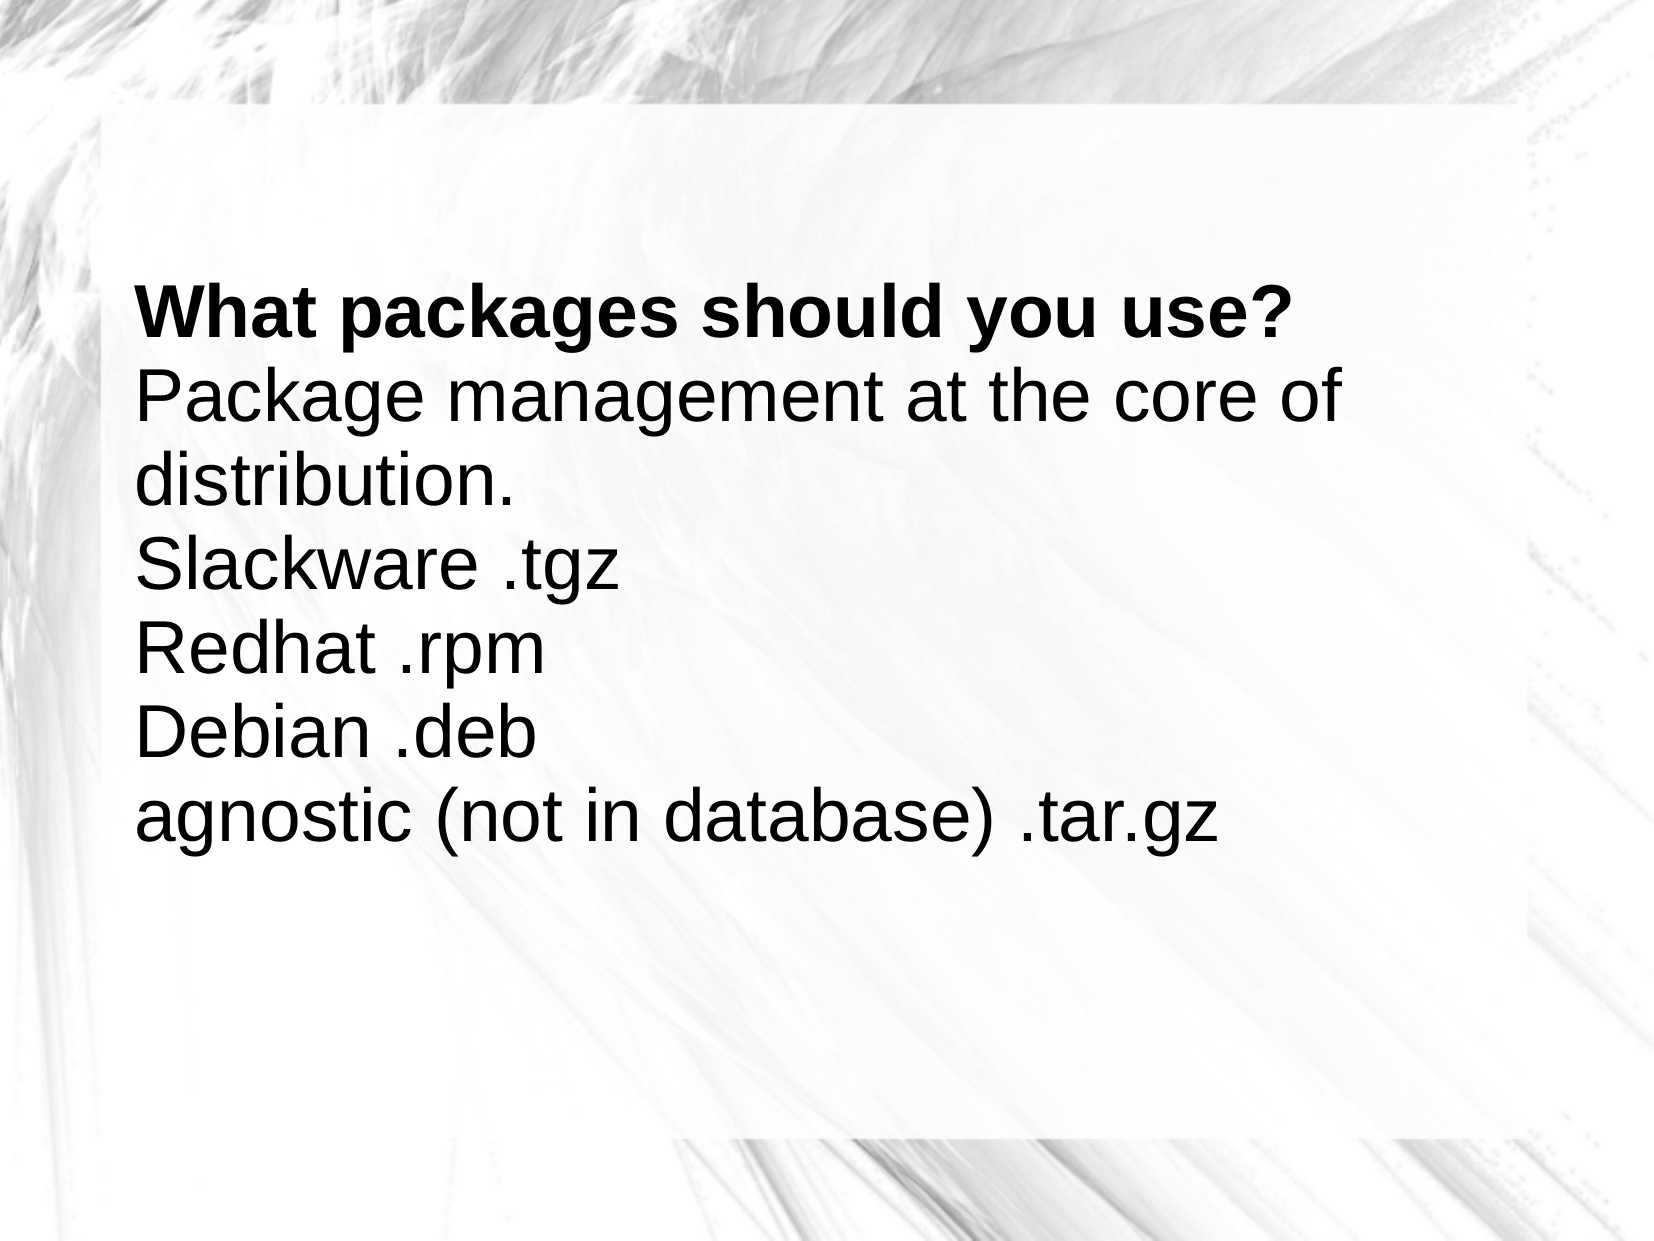

What packages should you use?
Package management at the core of
distribution.
Slackware .tgz
Redhat .rpm
Debian .deb
agnostic (not in database) .tar.gz